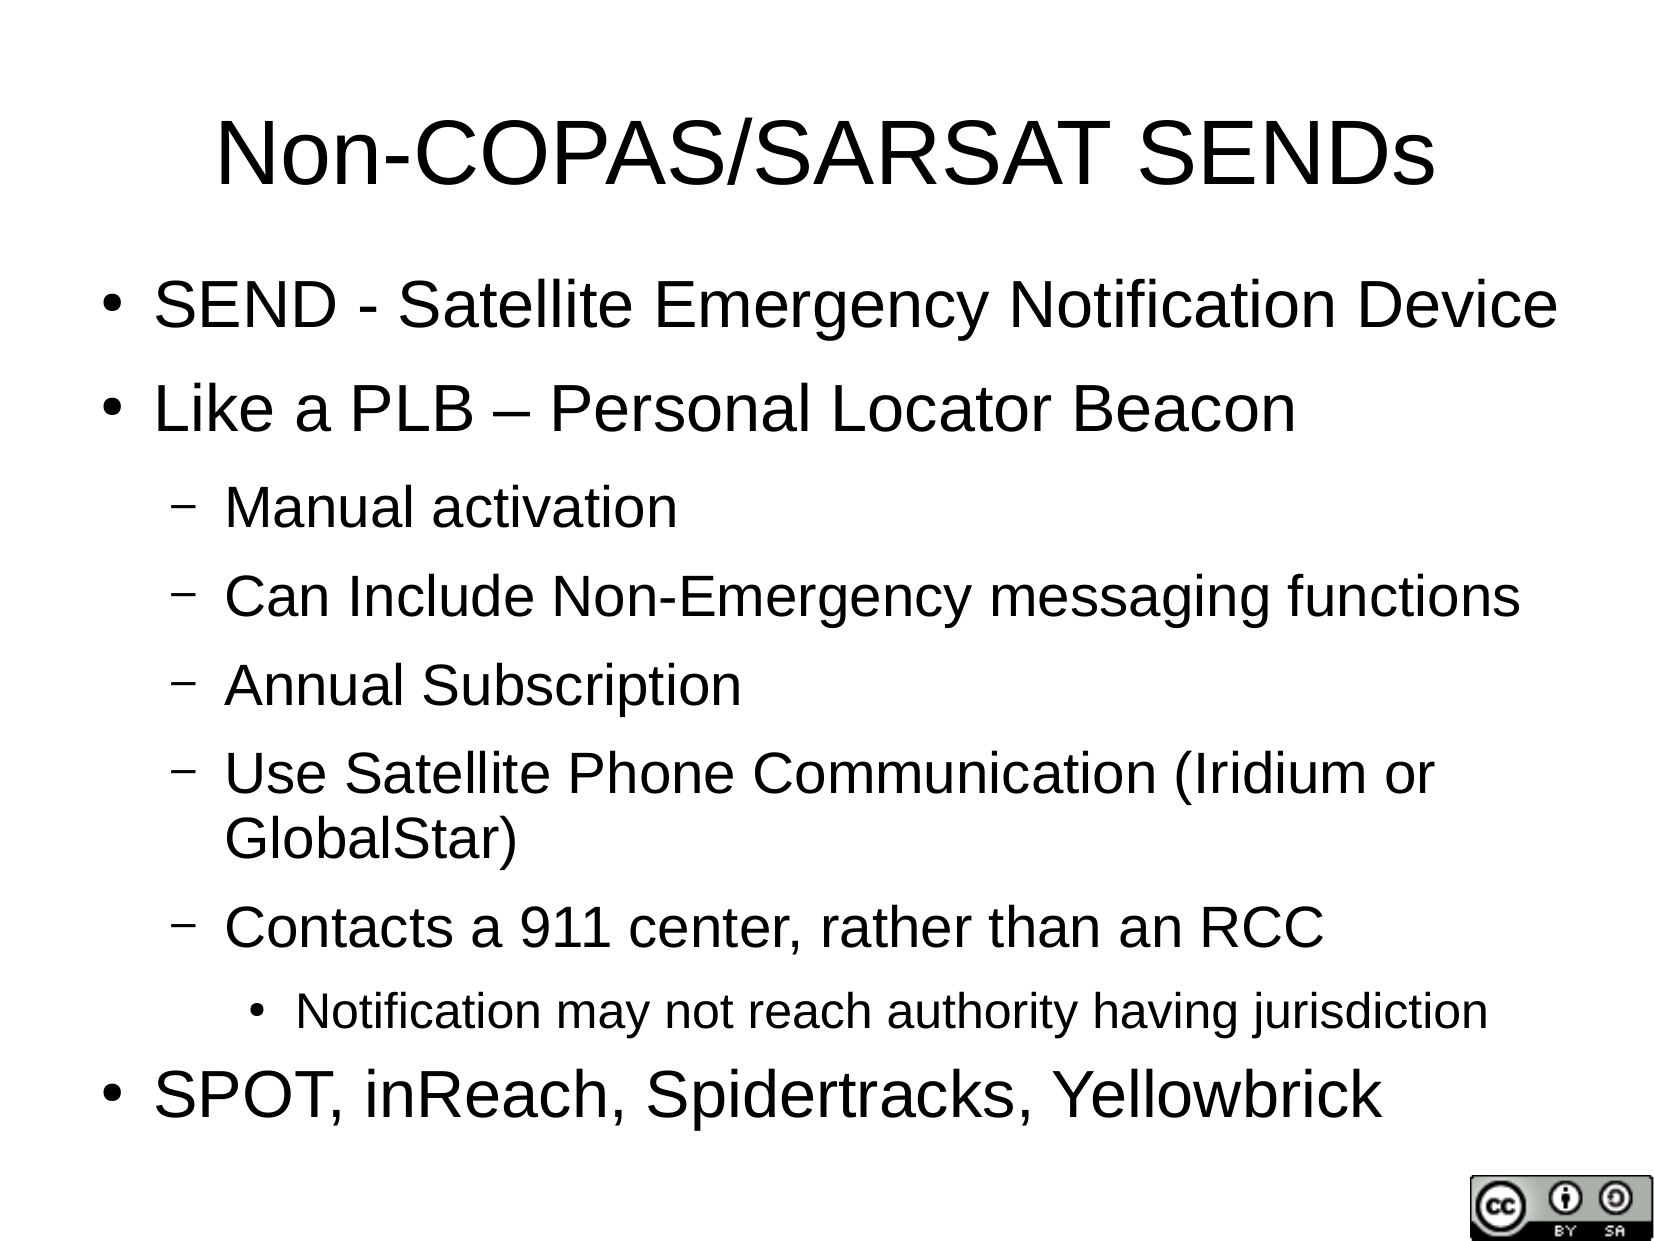

# Non-COPAS/SARSAT SENDs
SEND - Satellite Emergency Notification Device
Like a PLB – Personal Locator Beacon
Manual activation
Can Include Non-Emergency messaging functions
Annual Subscription
Use Satellite Phone Communication (Iridium or GlobalStar)
Contacts a 911 center, rather than an RCC
Notification may not reach authority having jurisdiction
SPOT, inReach, Spidertracks, Yellowbrick